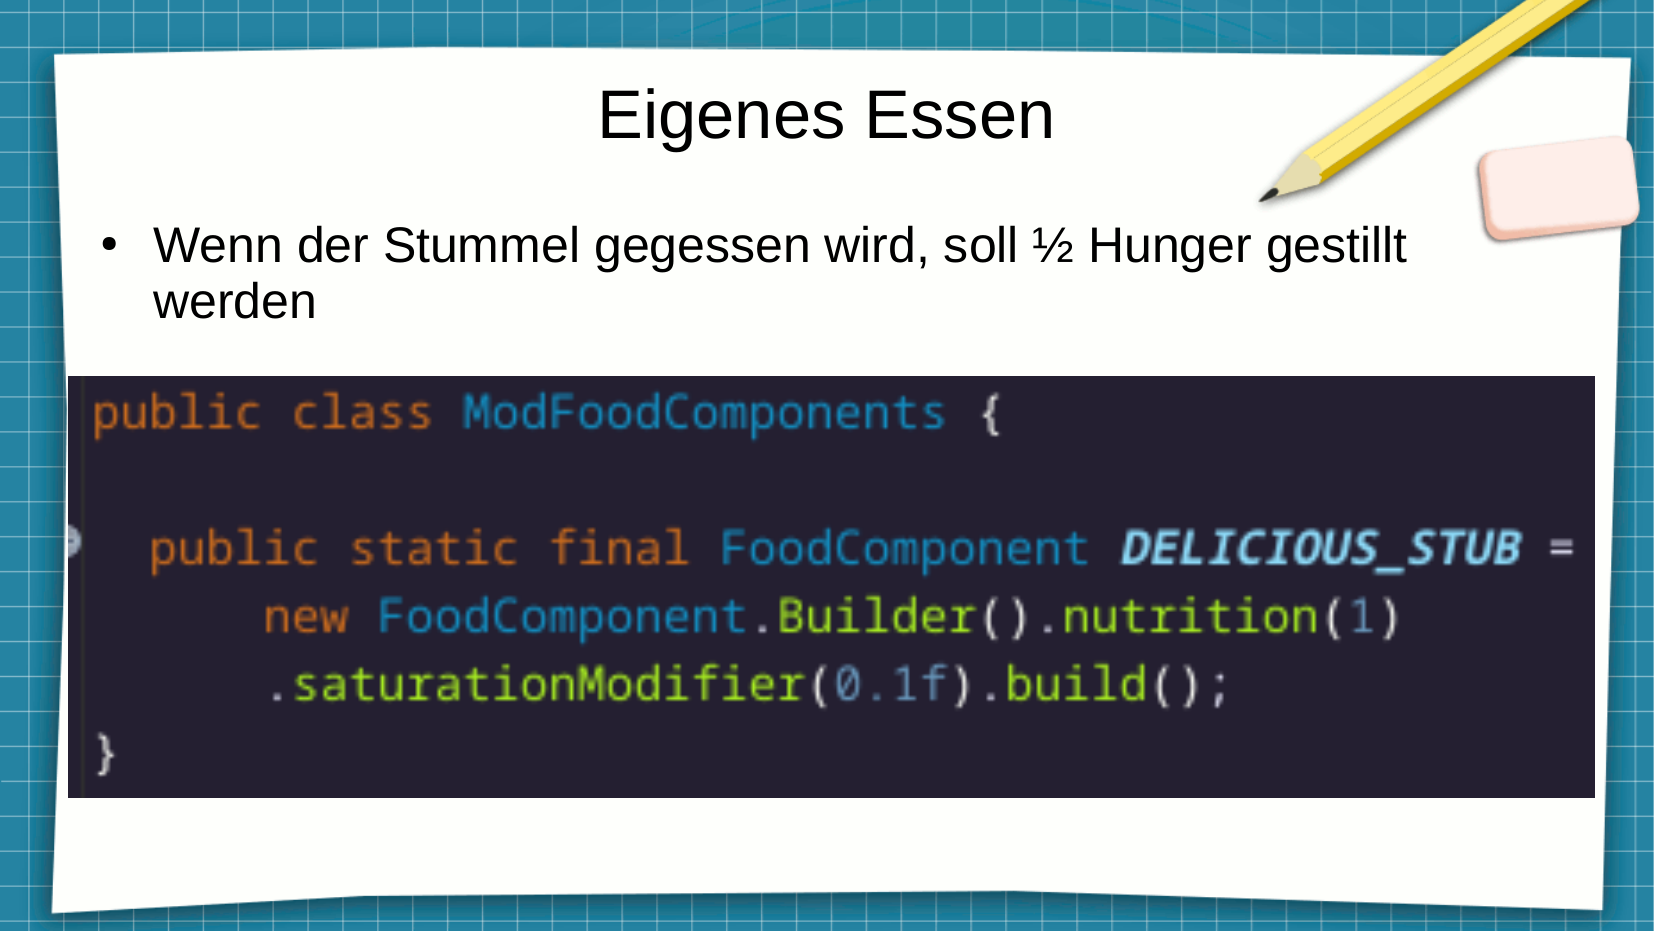

# Eigenes Essen
Wenn der Stummel gegessen wird, soll ½ Hunger gestillt werden